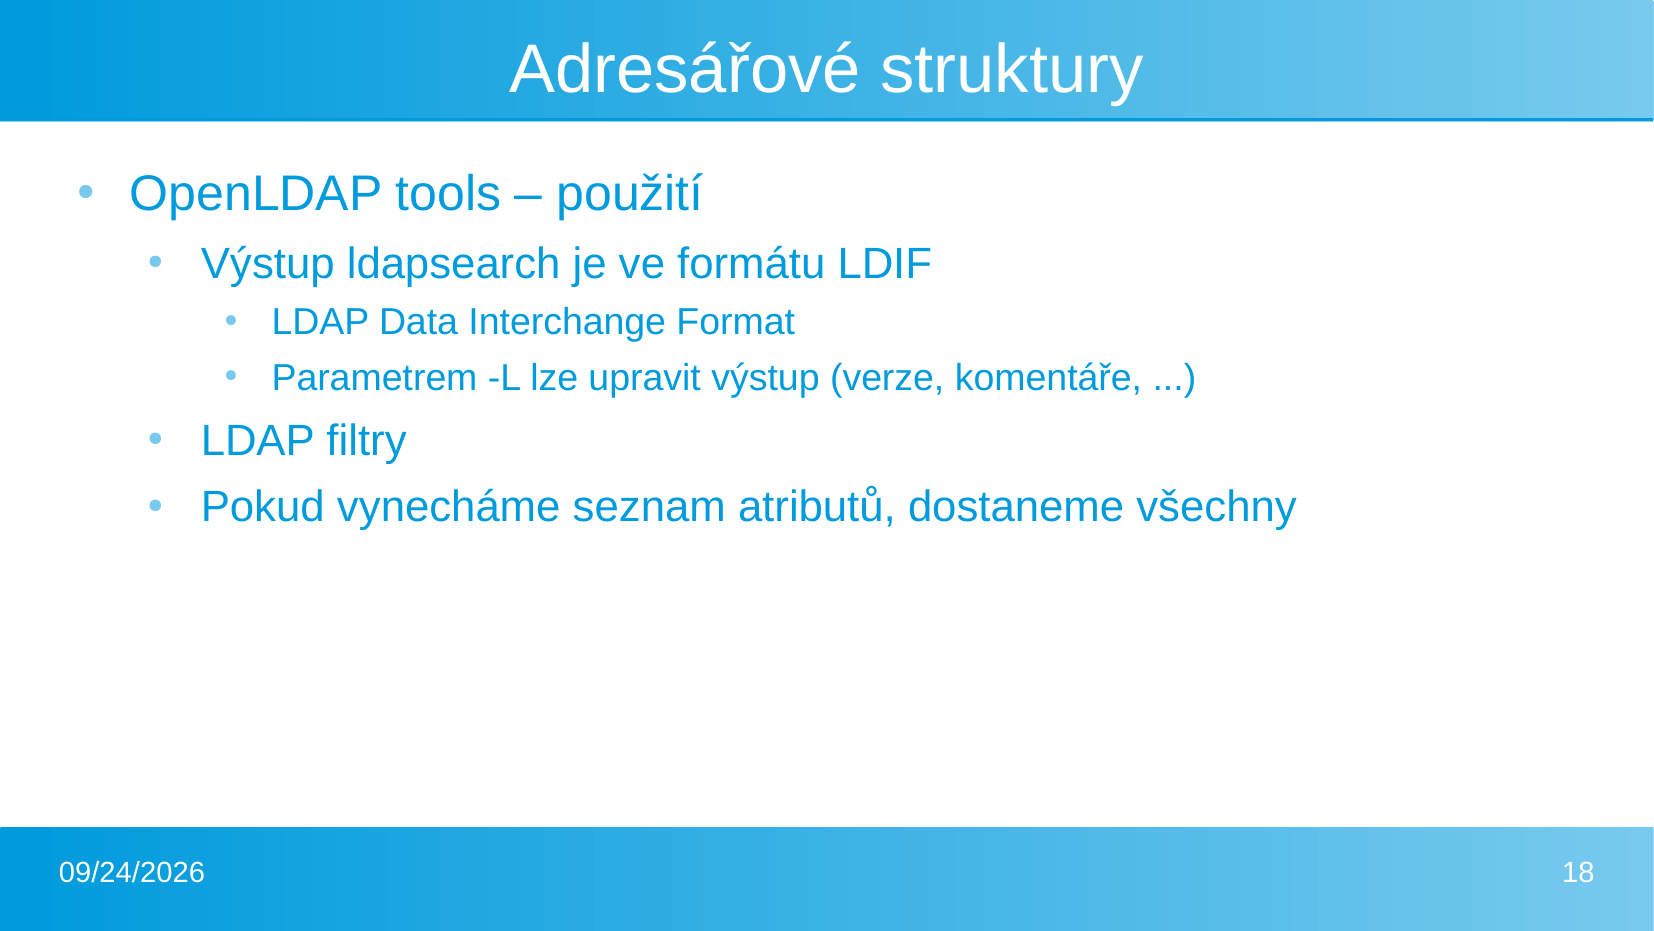

# Adresářové struktury
OpenLDAP tools – použití
Výstup ldapsearch je ve formátu LDIF
LDAP Data Interchange Format
Parametrem -L lze upravit výstup (verze, komentáře, ...)
LDAP filtry
Pokud vynecháme seznam atributů, dostaneme všechny
18